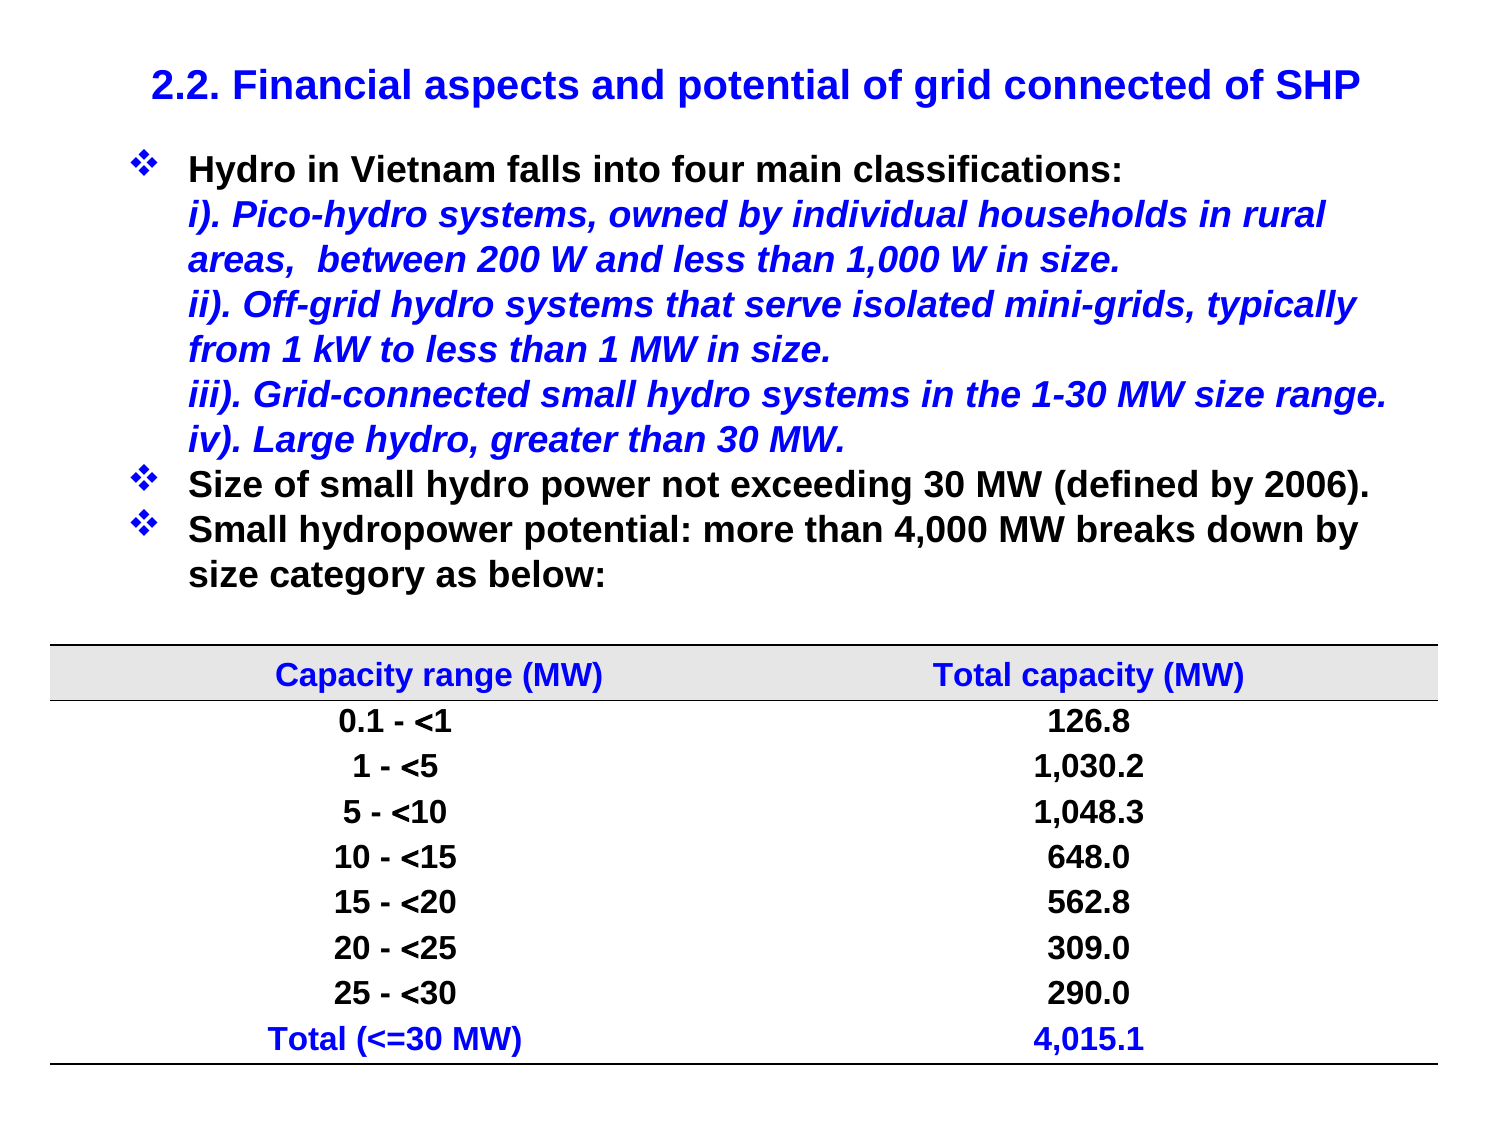

2.2. Financial aspects and potential of grid connected of SHP
Hydro in Vietnam falls into four main classifications:
	i). Pico-hydro systems, owned by individual households in rural areas, between 200 W and less than 1,000 W in size.
	ii). Off-grid hydro systems that serve isolated mini-grids, typically from 1 kW to less than 1 MW in size.
	iii). Grid-connected small hydro systems in the 1-30 MW size range.
	iv). Large hydro, greater than 30 MW.
Size of small hydro power not exceeding 30 MW (defined by 2006).
Small hydropower potential: more than 4,000 MW breaks down by size category as below:
| Capacity range (MW) | Total capacity (MW) |
| --- | --- |
| 0.1 - 1 | 126.8 |
| 1 - 5 | 1,030.2 |
| 5 - 10 | 1,048.3 |
| 10 - 15 | 648.0 |
| 15 - 20 | 562.8 |
| 20 - 25 | 309.0 |
| 25 - 30 | 290.0 |
| Total (<=30 MW) | 4,015.1 |